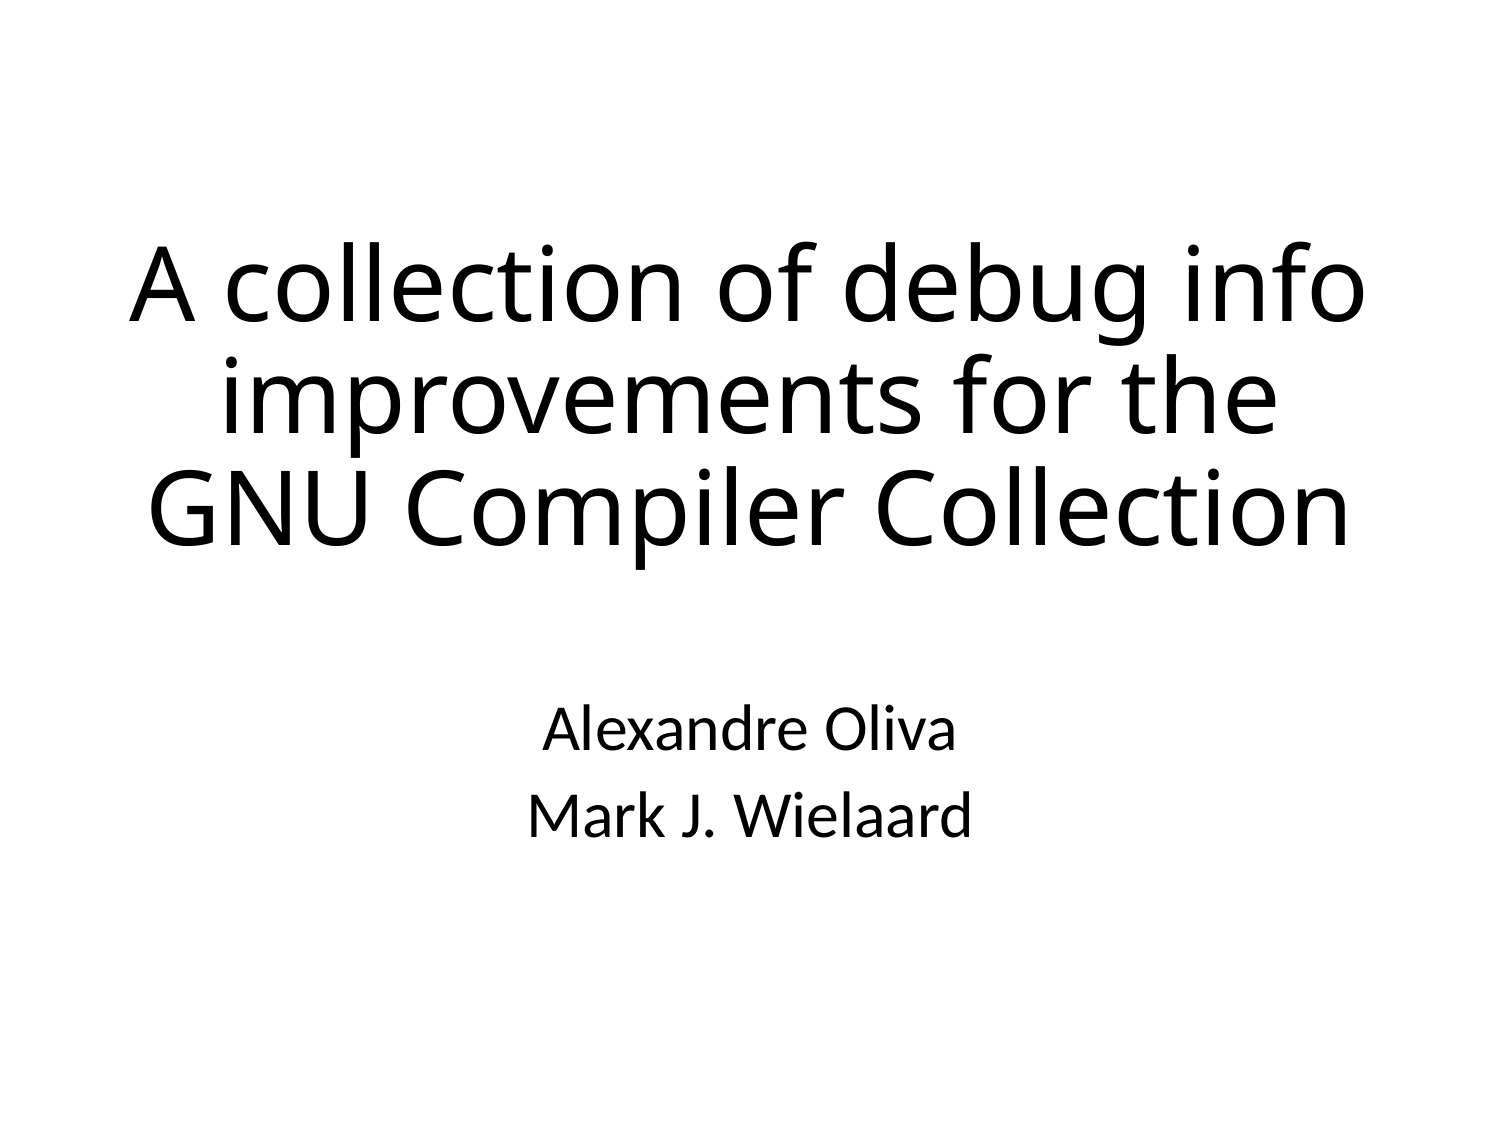

# A collection of debug info improvements for the GNU Compiler Collection
Alexandre Oliva
Mark J. Wielaard